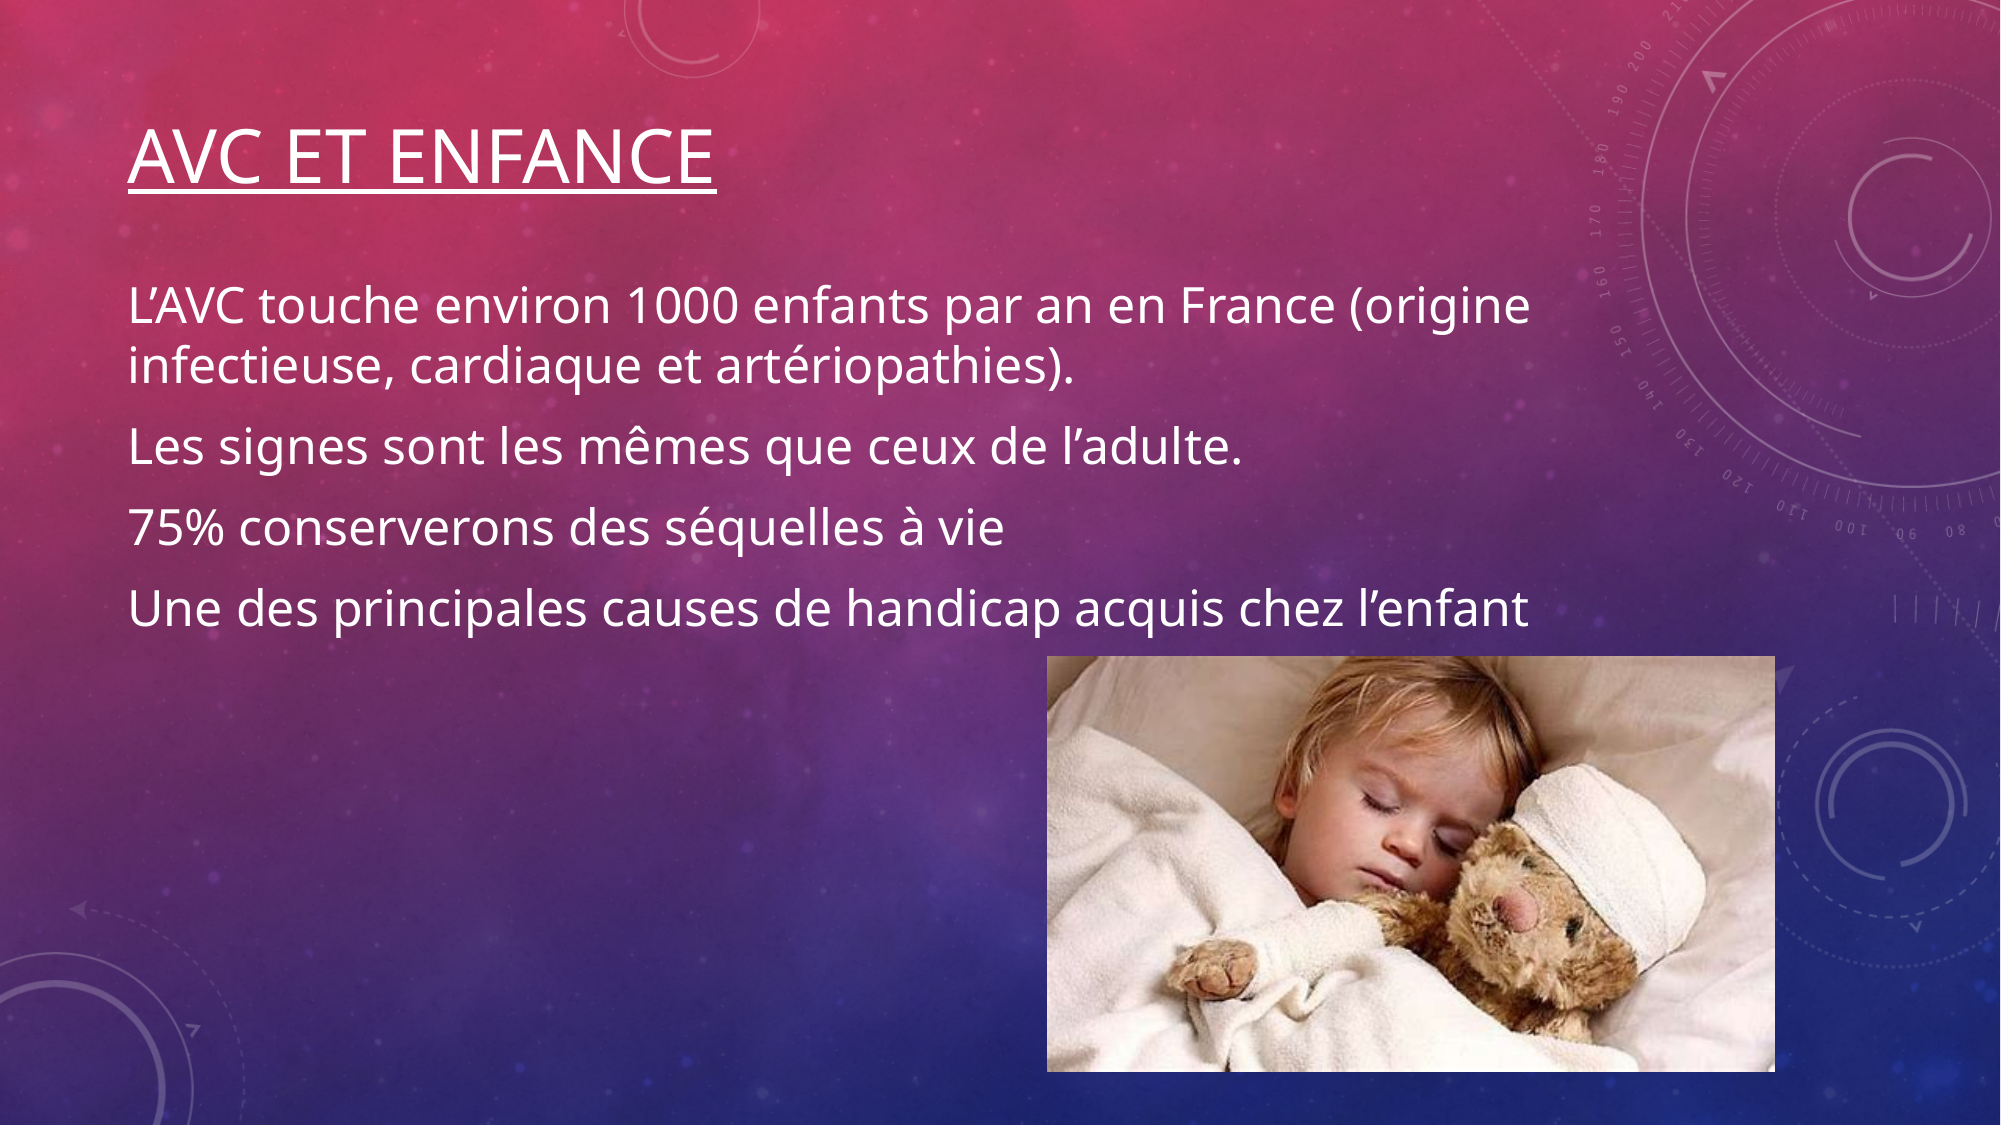

# avc et Enfance
L’AVC touche environ 1000 enfants par an en France (origine infectieuse, cardiaque et artériopathies).
Les signes sont les mêmes que ceux de l’adulte.
75% conserverons des séquelles à vie
Une des principales causes de handicap acquis chez l’enfant